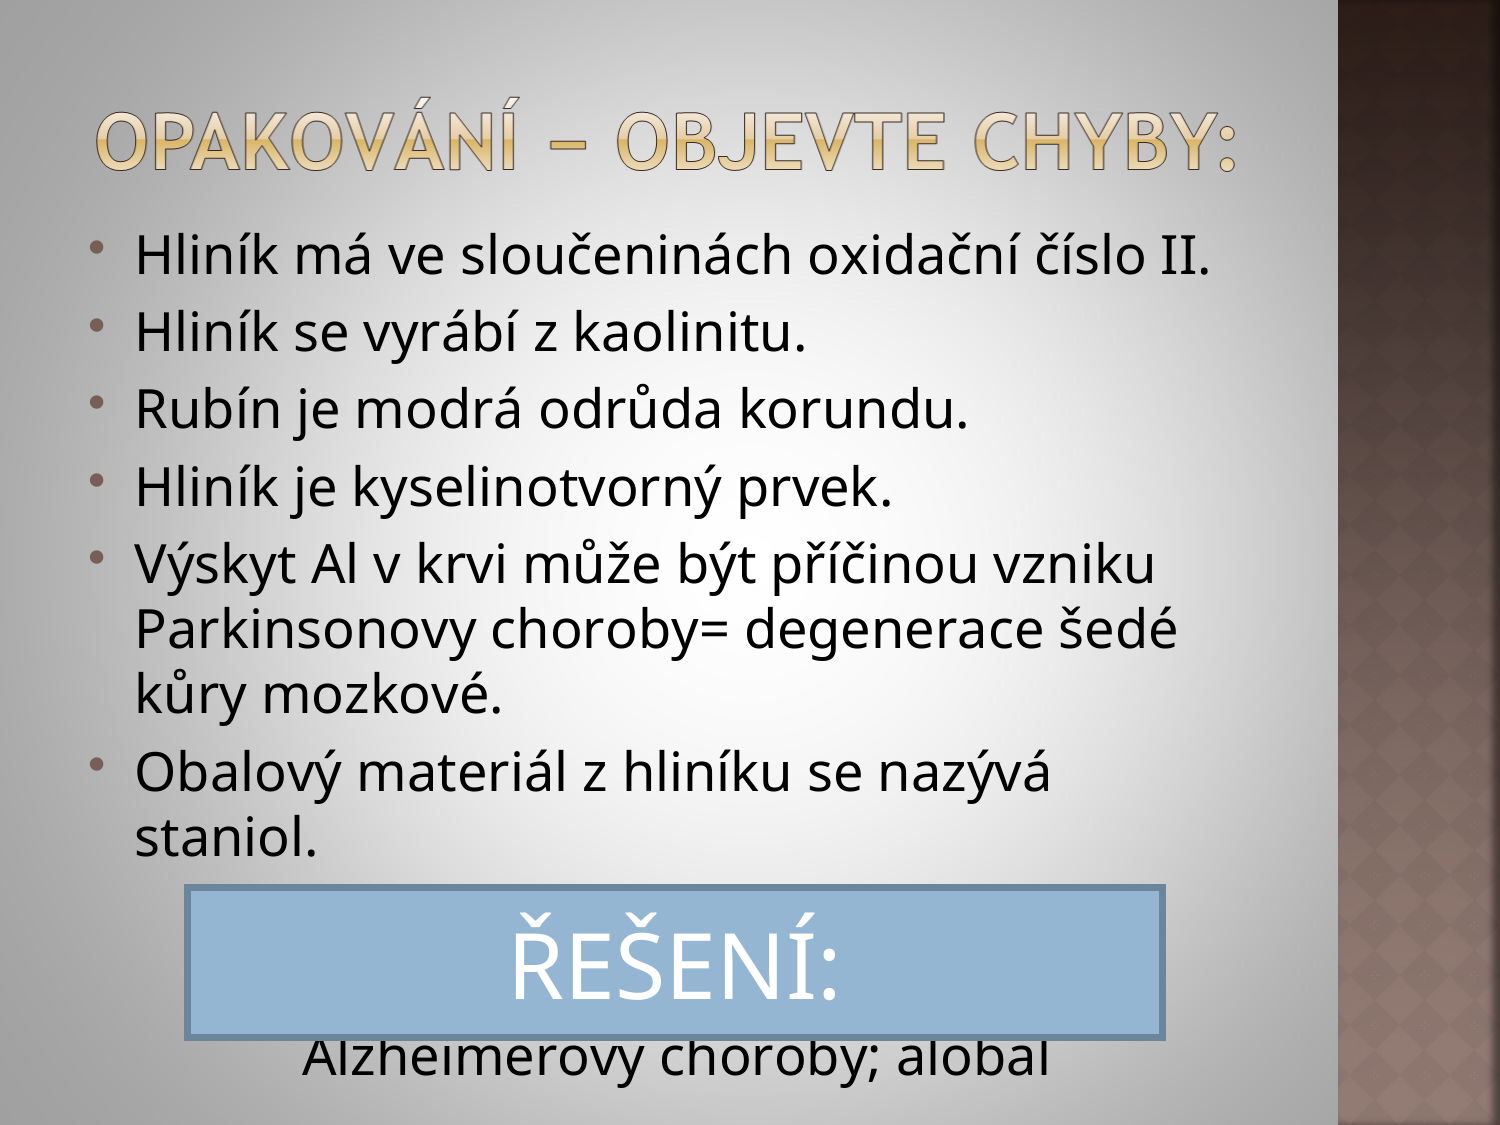

# Hliník má ve sloučeninách oxidační číslo II.
Hliník se vyrábí z kaolinitu.
Rubín je modrá odrůda korundu.
Hliník je kyselinotvorný prvek.
Výskyt Al v krvi může být příčinou vzniku Parkinsonovy choroby= degenerace šedé kůry mozkové.
Obalový materiál z hliníku se nazývá staniol.
III; bauxitu; červená; amfoterní; Alzheimerovy choroby; alobal
ŘEŠENÍ: